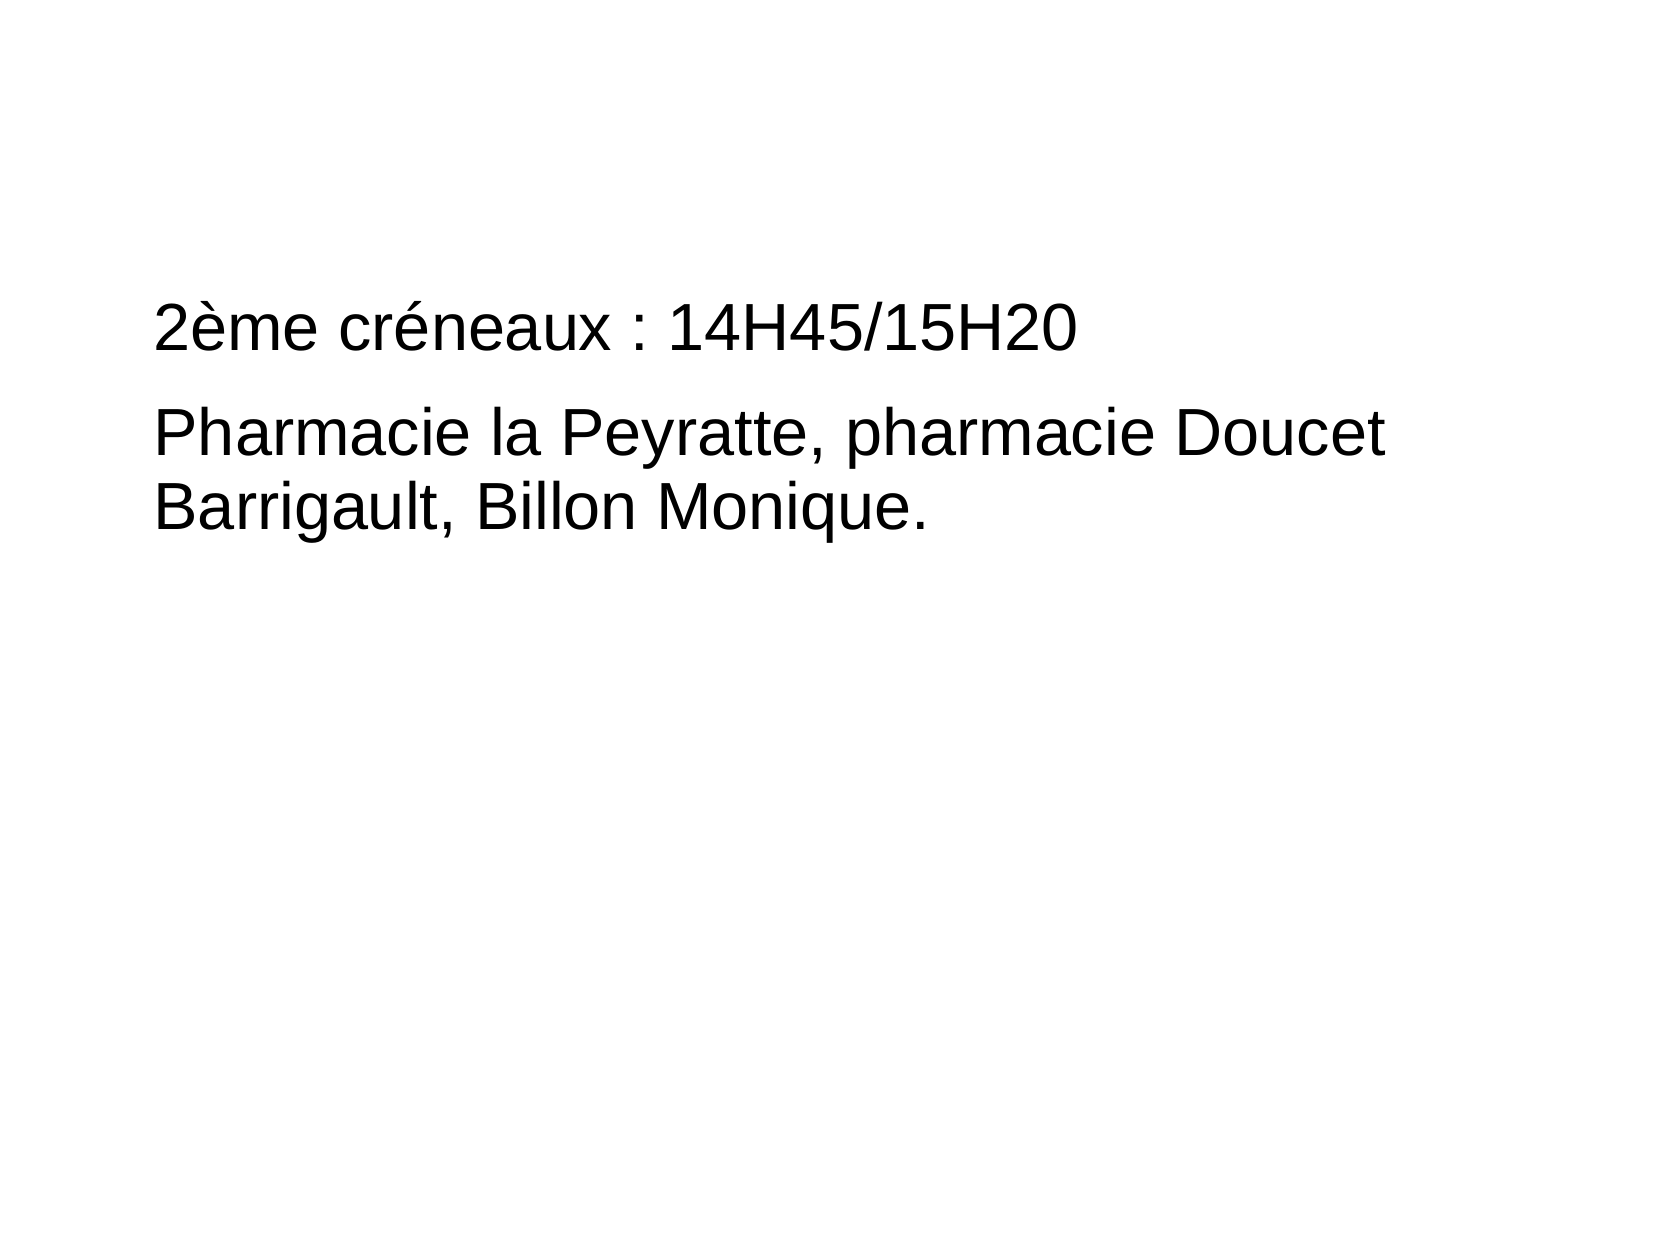

#
2ème créneaux : 14H45/15H20
Pharmacie la Peyratte, pharmacie Doucet Barrigault, Billon Monique.